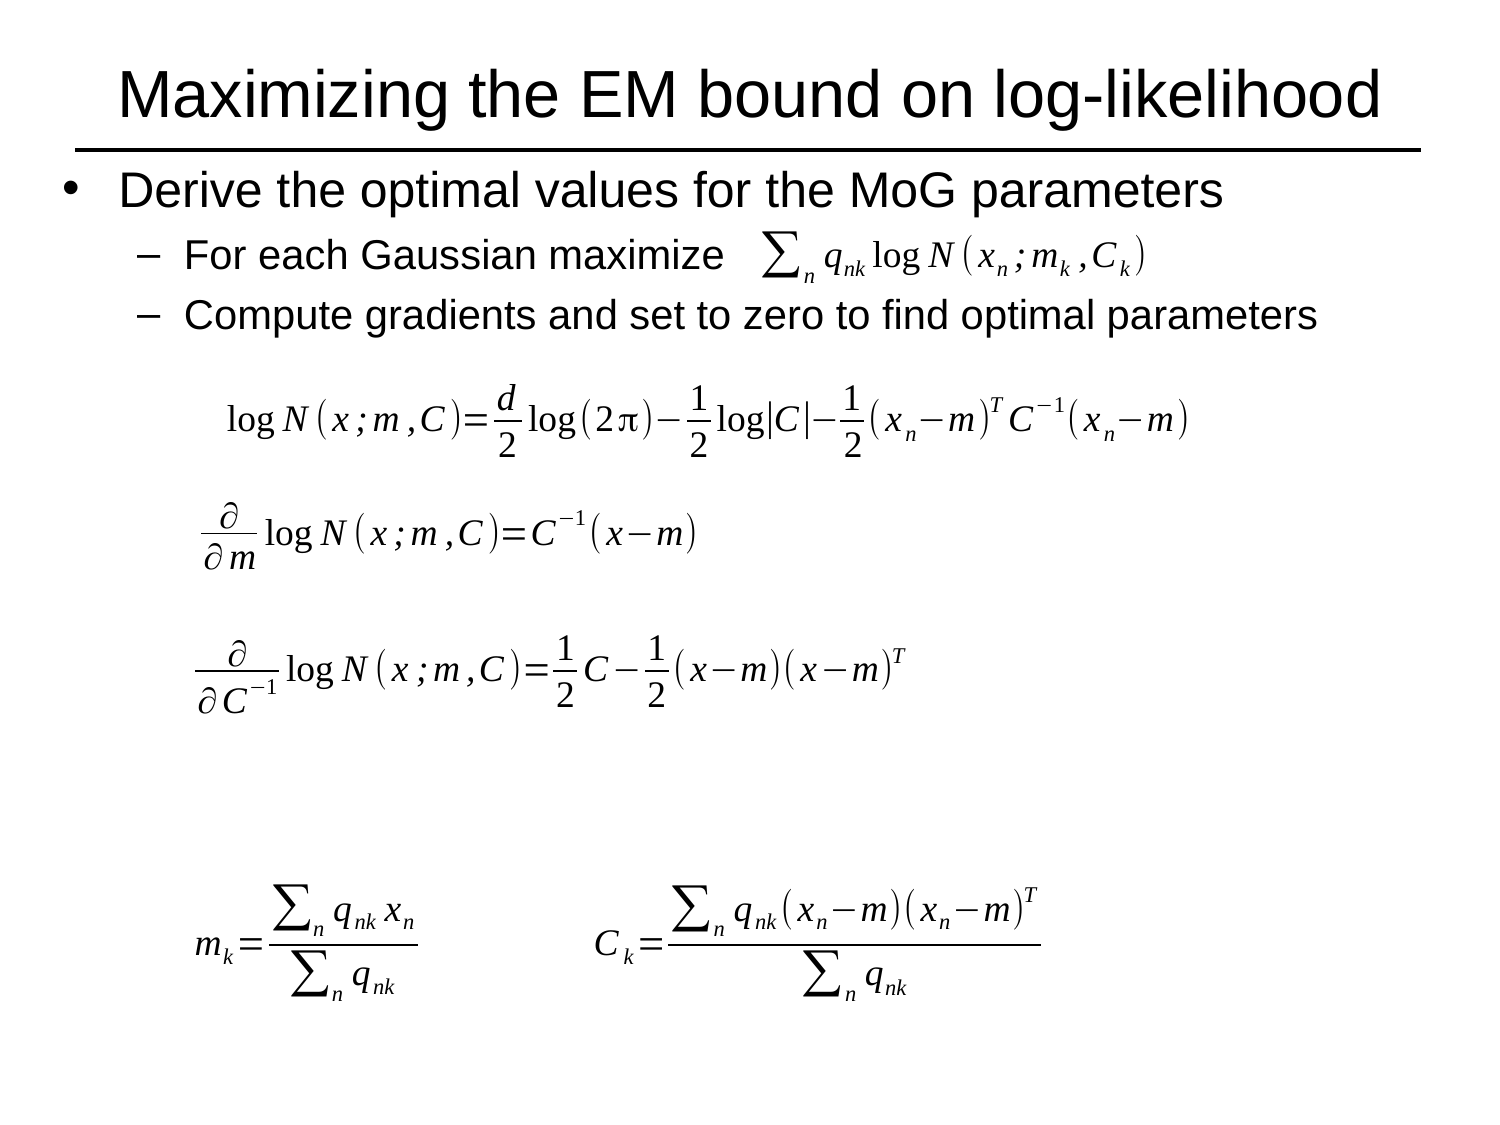

# Maximizing the EM bound on log-likelihood
Derive the optimal values for the MoG parameters
For each Gaussian maximize
Compute gradients and set to zero to find optimal parameters